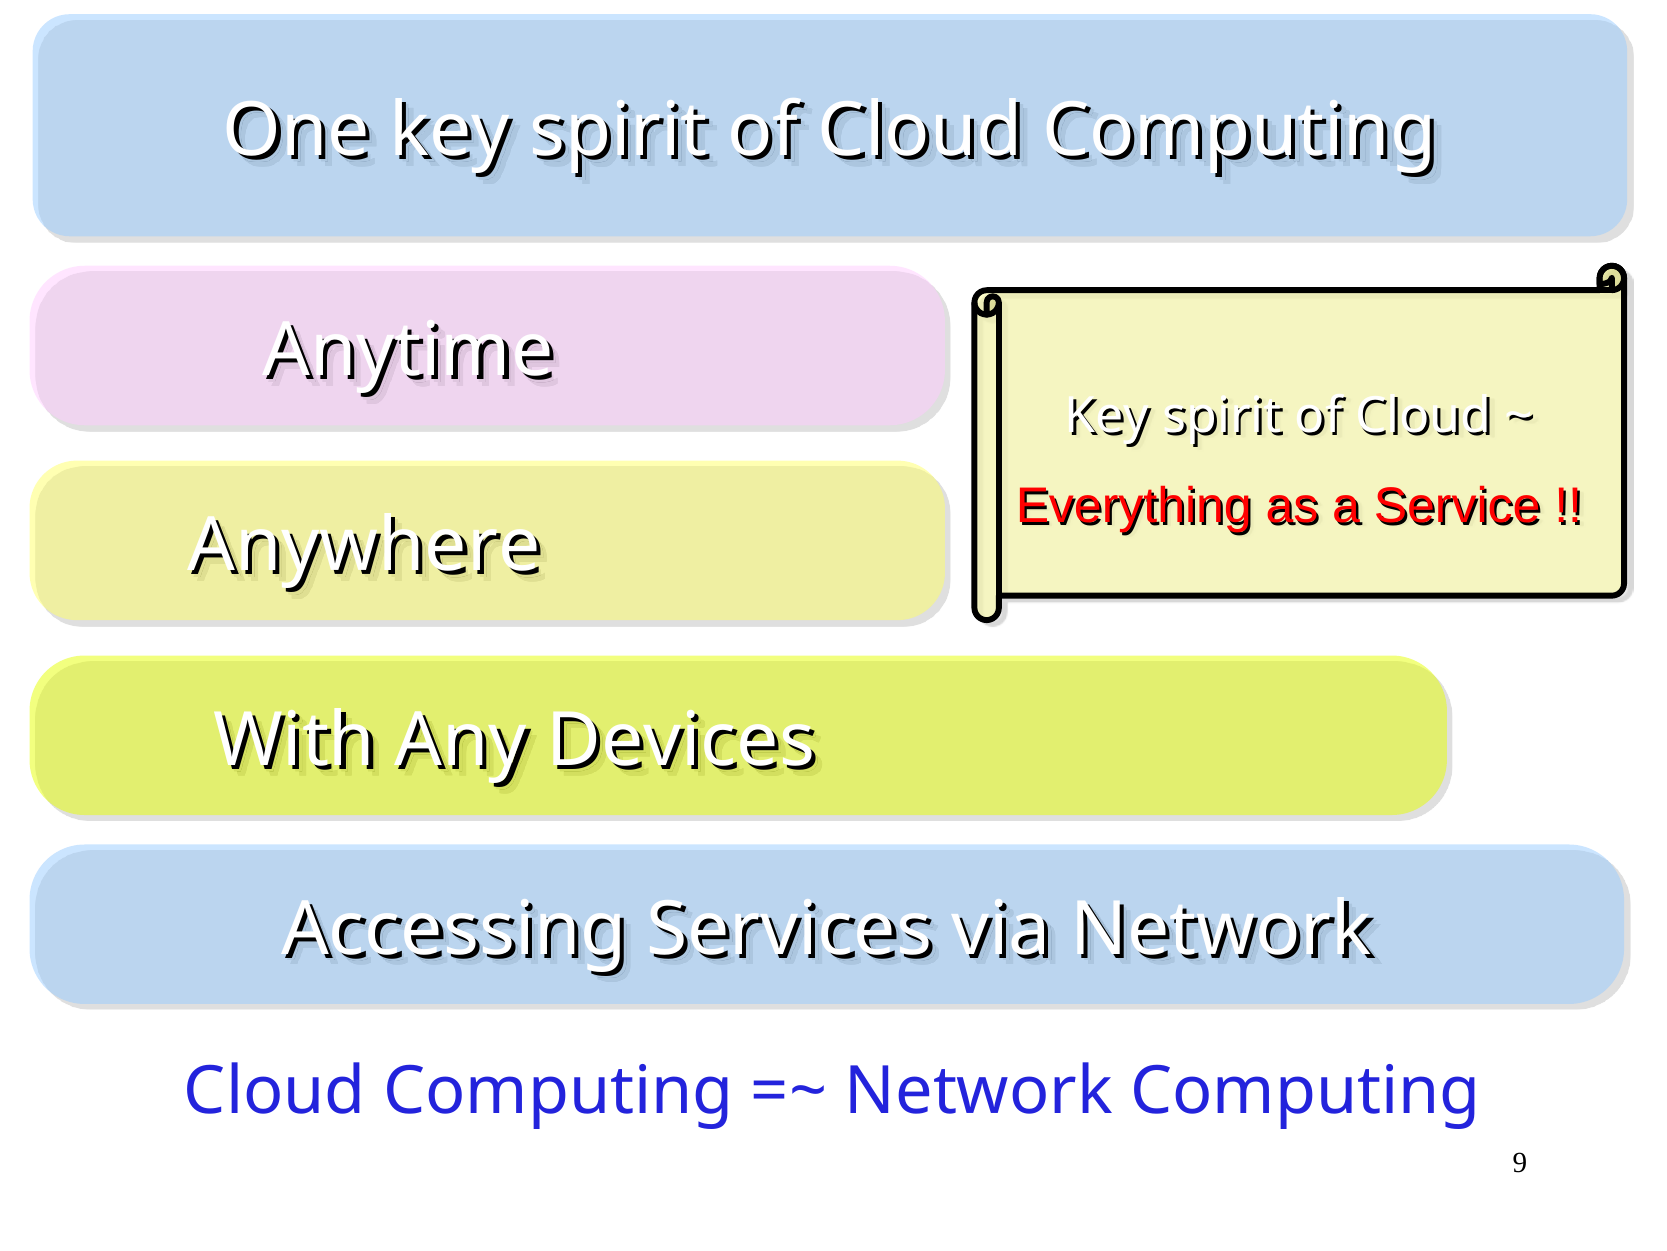

One key spirit of Cloud Computing
Anytime
Key spirit of Cloud ~
Everything as a Service !!
Anywhere
With Any Devices
Accessing Services via Network
Cloud Computing =~ Network Computing
9